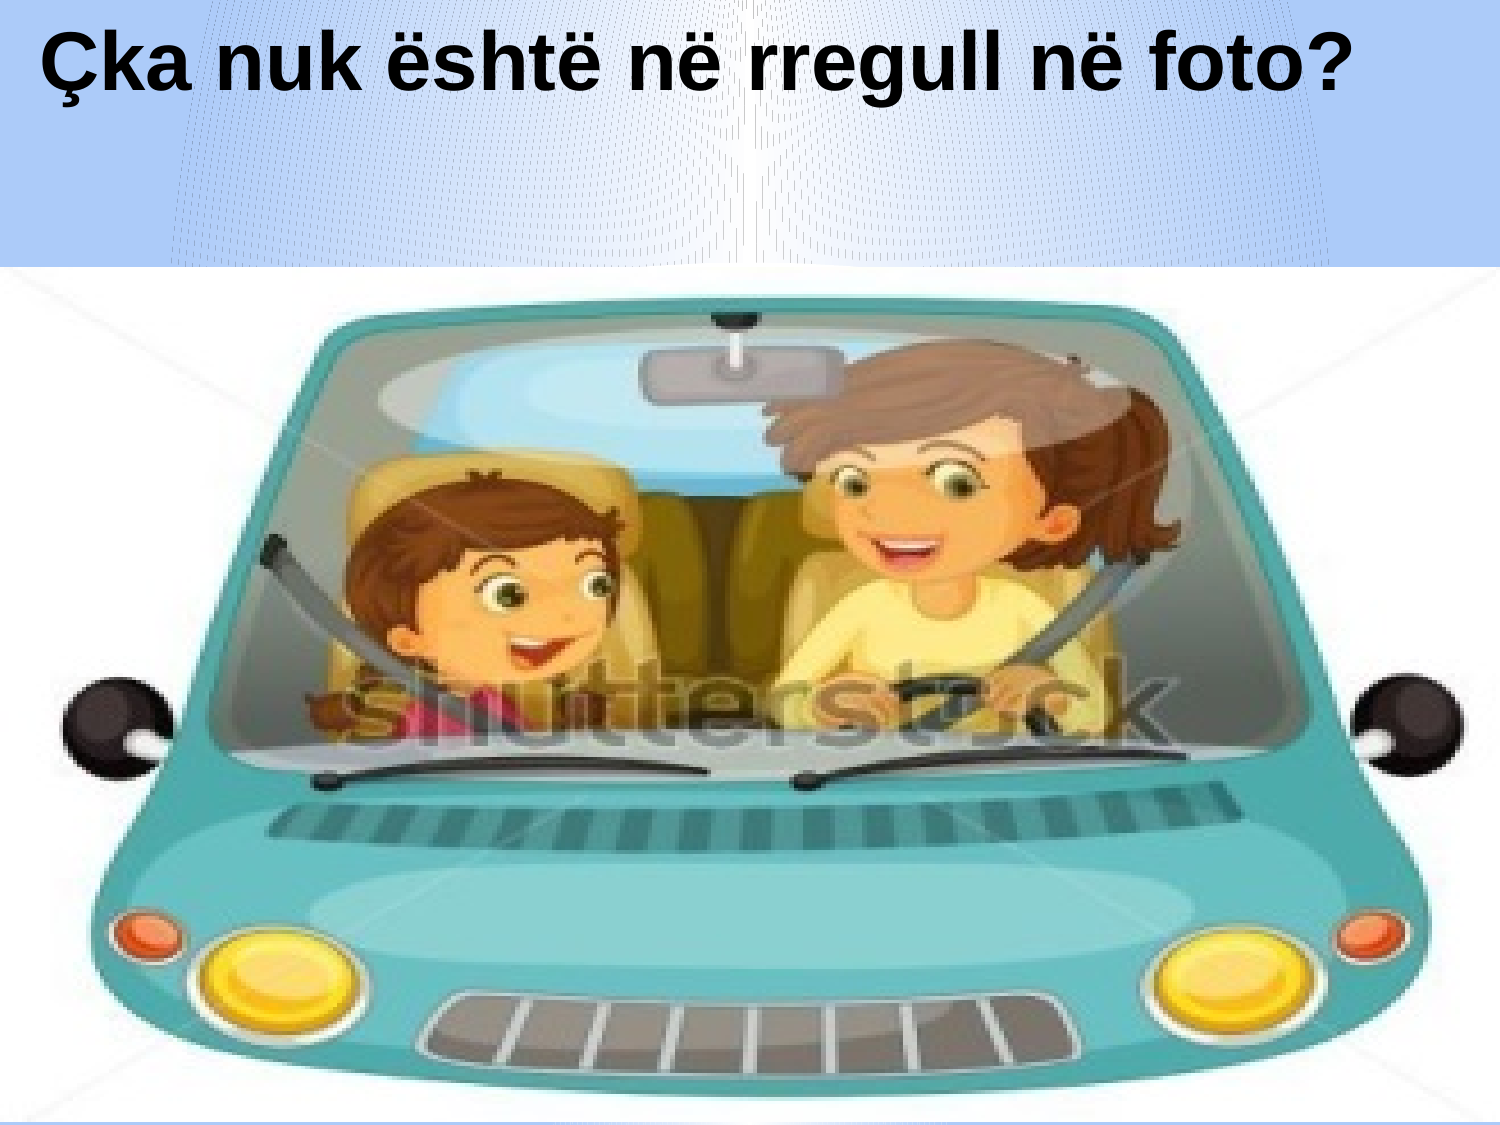

Çka nuk është në rregull në foto?